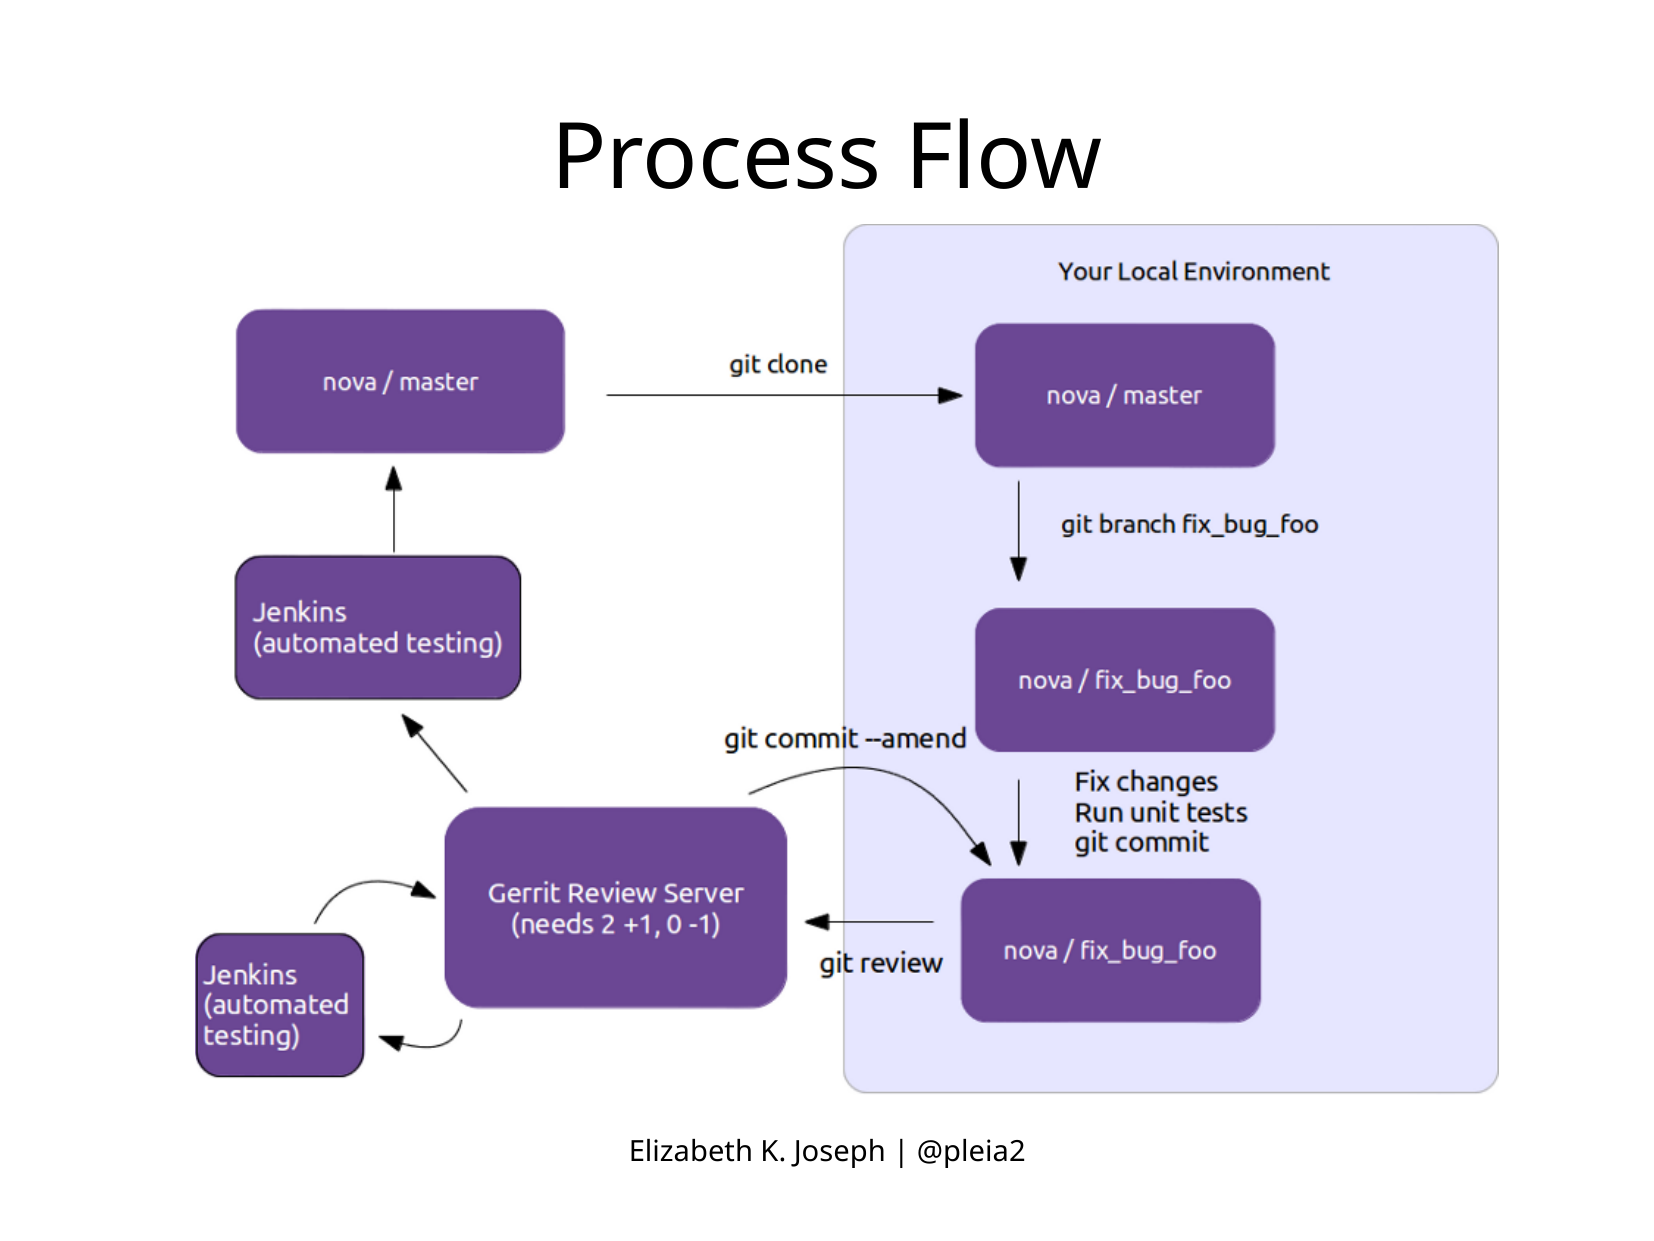

# Process Flow
Elizabeth K. Joseph | @pleia2